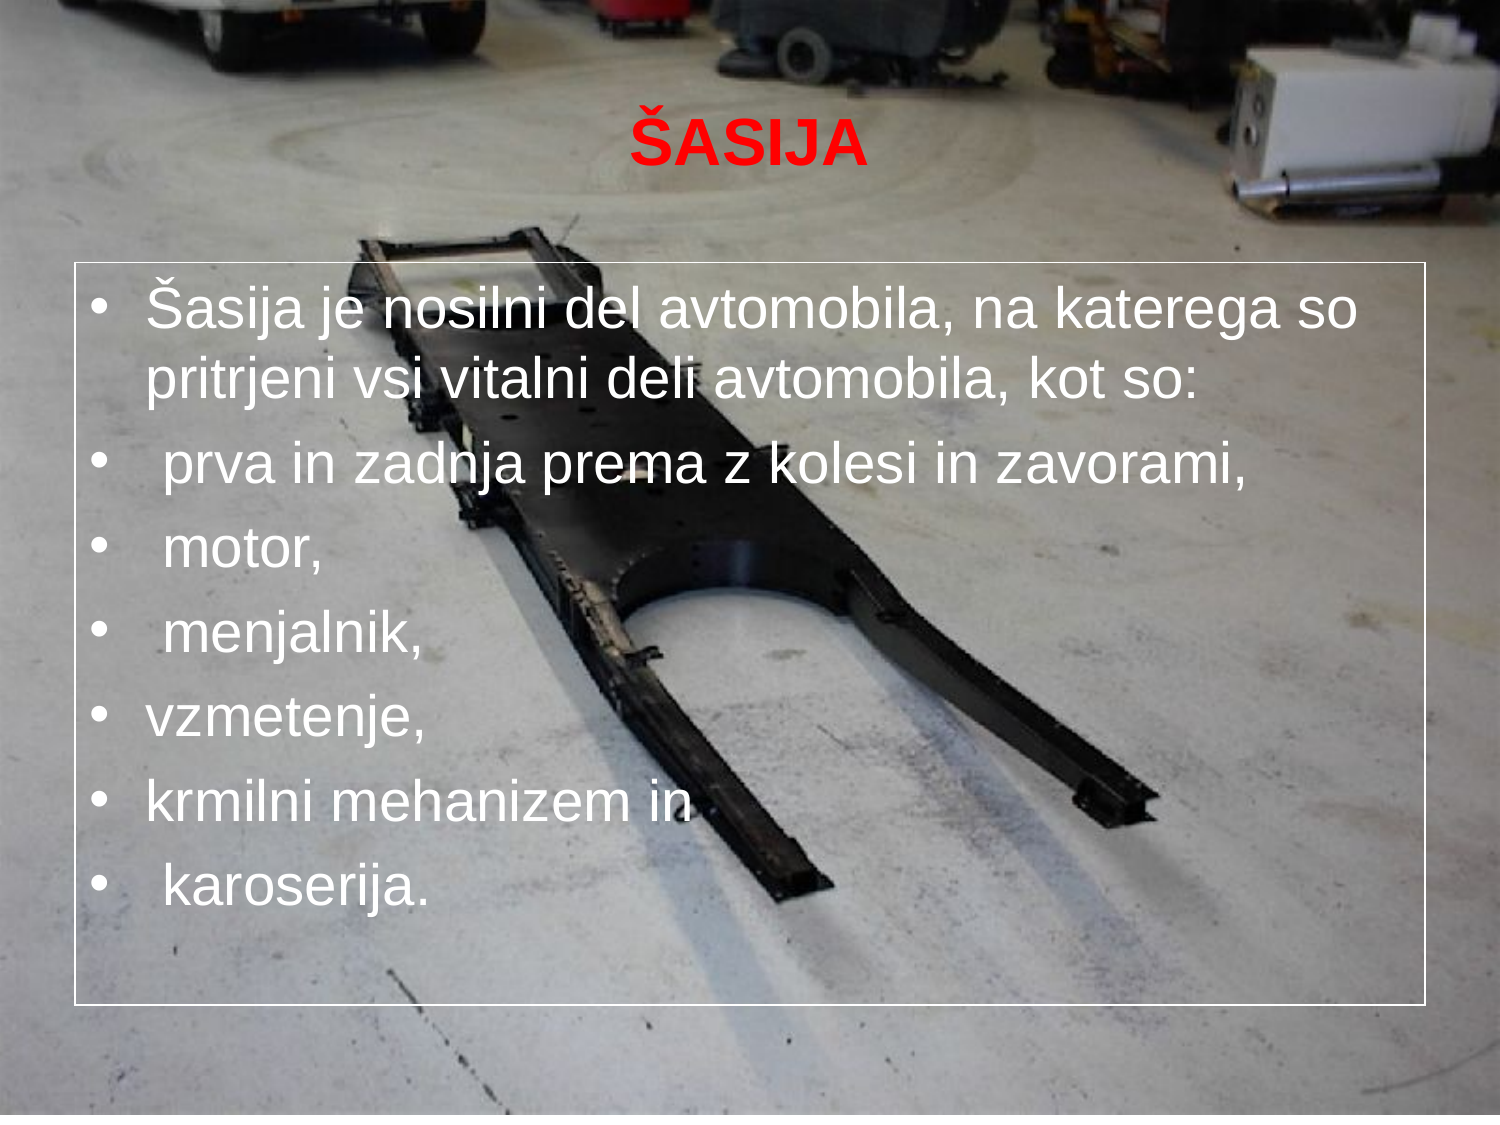

# ŠASIJA
Šasija je nosilni del avtomobila, na katerega so pritrjeni vsi vitalni deli avtomobila, kot so:
 prva in zadnja prema z kolesi in zavorami,
 motor,
 menjalnik,
vzmetenje,
krmilni mehanizem in
 karoserija.